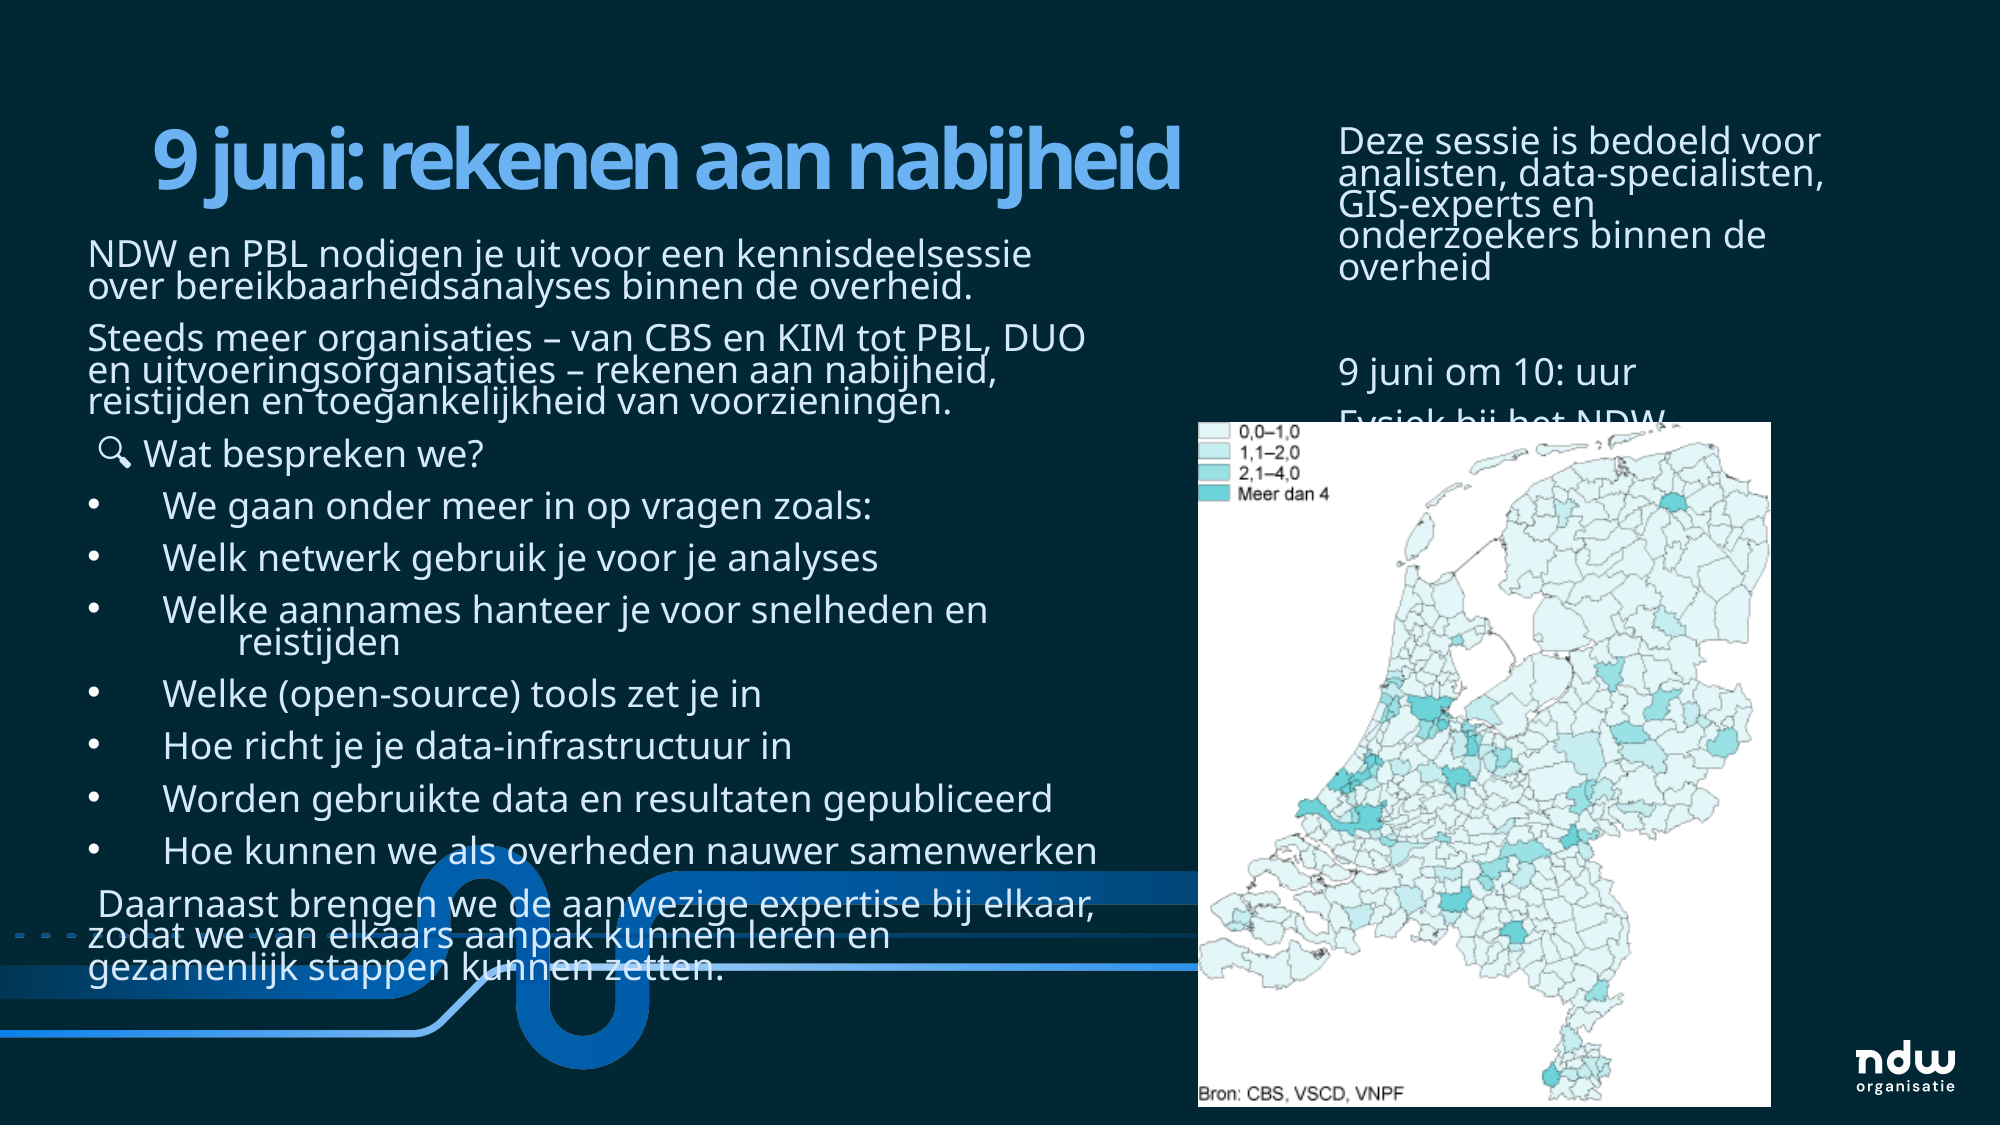

# 9 juni: rekenen aan nabijheid
Deze sessie is bedoeld voor analisten, data‑specialisten, GIS‑experts en onderzoekers binnen de overheid
9 juni om 10: uur
Fysiek bij het NDW
NDW en PBL nodigen je uit voor een kennisdeelsessie over bereikbaarheidsanalyses binnen de overheid.
Steeds meer organisaties – van CBS en KIM tot PBL, DUO en uitvoeringsorganisaties – rekenen aan nabijheid, reistijden en toegankelijkheid van voorzieningen.
 🔍 Wat bespreken we?
We gaan onder meer in op vragen zoals:
Welk netwerk gebruik je voor je analyses
Welke aannames hanteer je voor snelheden en reistijden
Welke (open‑source) tools zet je in
Hoe richt je je data‑infrastructuur in
Worden gebruikte data en resultaten gepubliceerd
Hoe kunnen we als overheden nauwer samenwerken
 Daarnaast brengen we de aanwezige expertise bij elkaar, zodat we van elkaars aanpak kunnen leren en gezamenlijk stappen kunnen zetten.